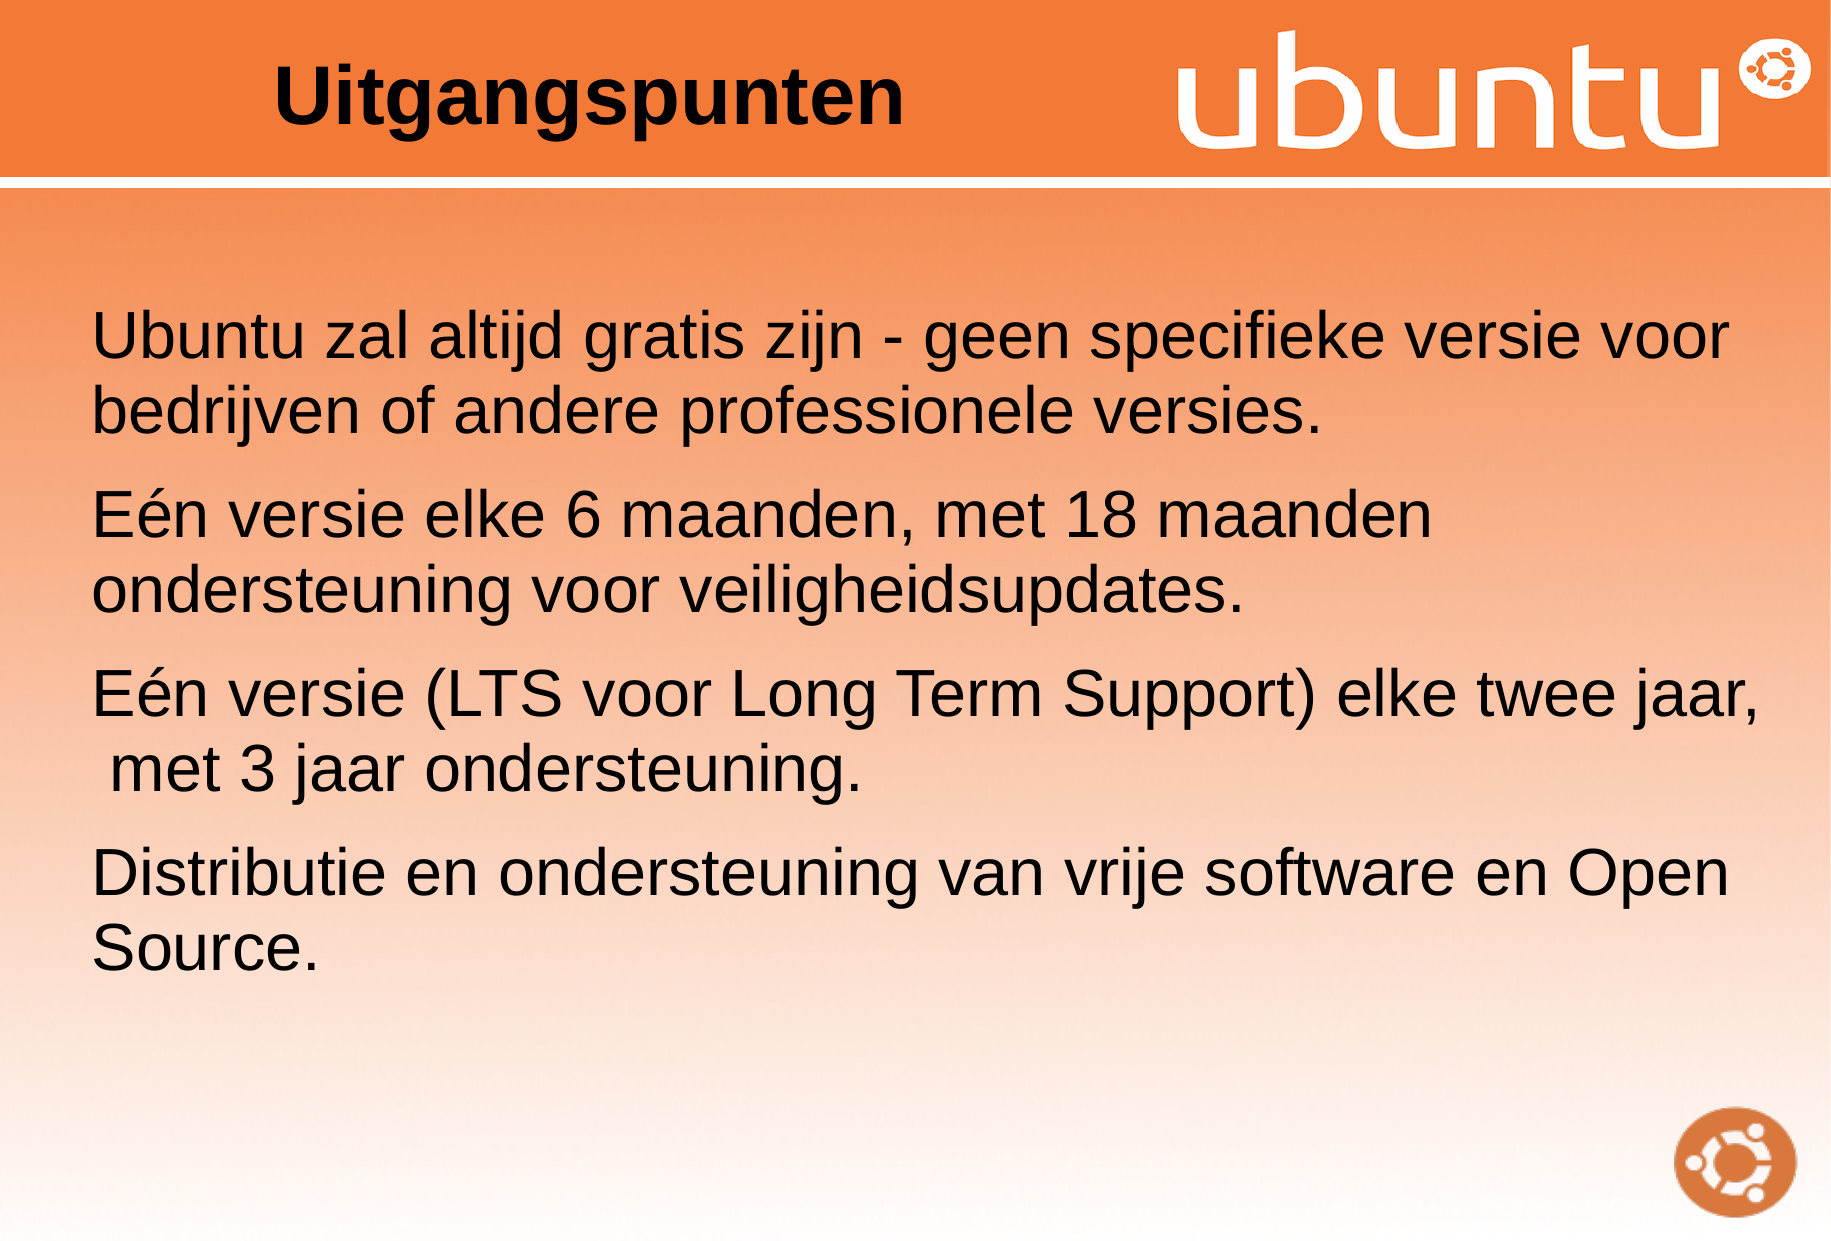

# Uitgangspunten
Ubuntu zal altijd gratis zijn - geen specifieke versie voor bedrijven of andere professionele versies.
Eén versie elke 6 maanden, met 18 maanden ondersteuning voor veiligheidsupdates.
Eén versie (LTS voor Long Term Support) elke twee jaar, met 3 jaar ondersteuning.
Distributie en ondersteuning van vrije software en Open Source.